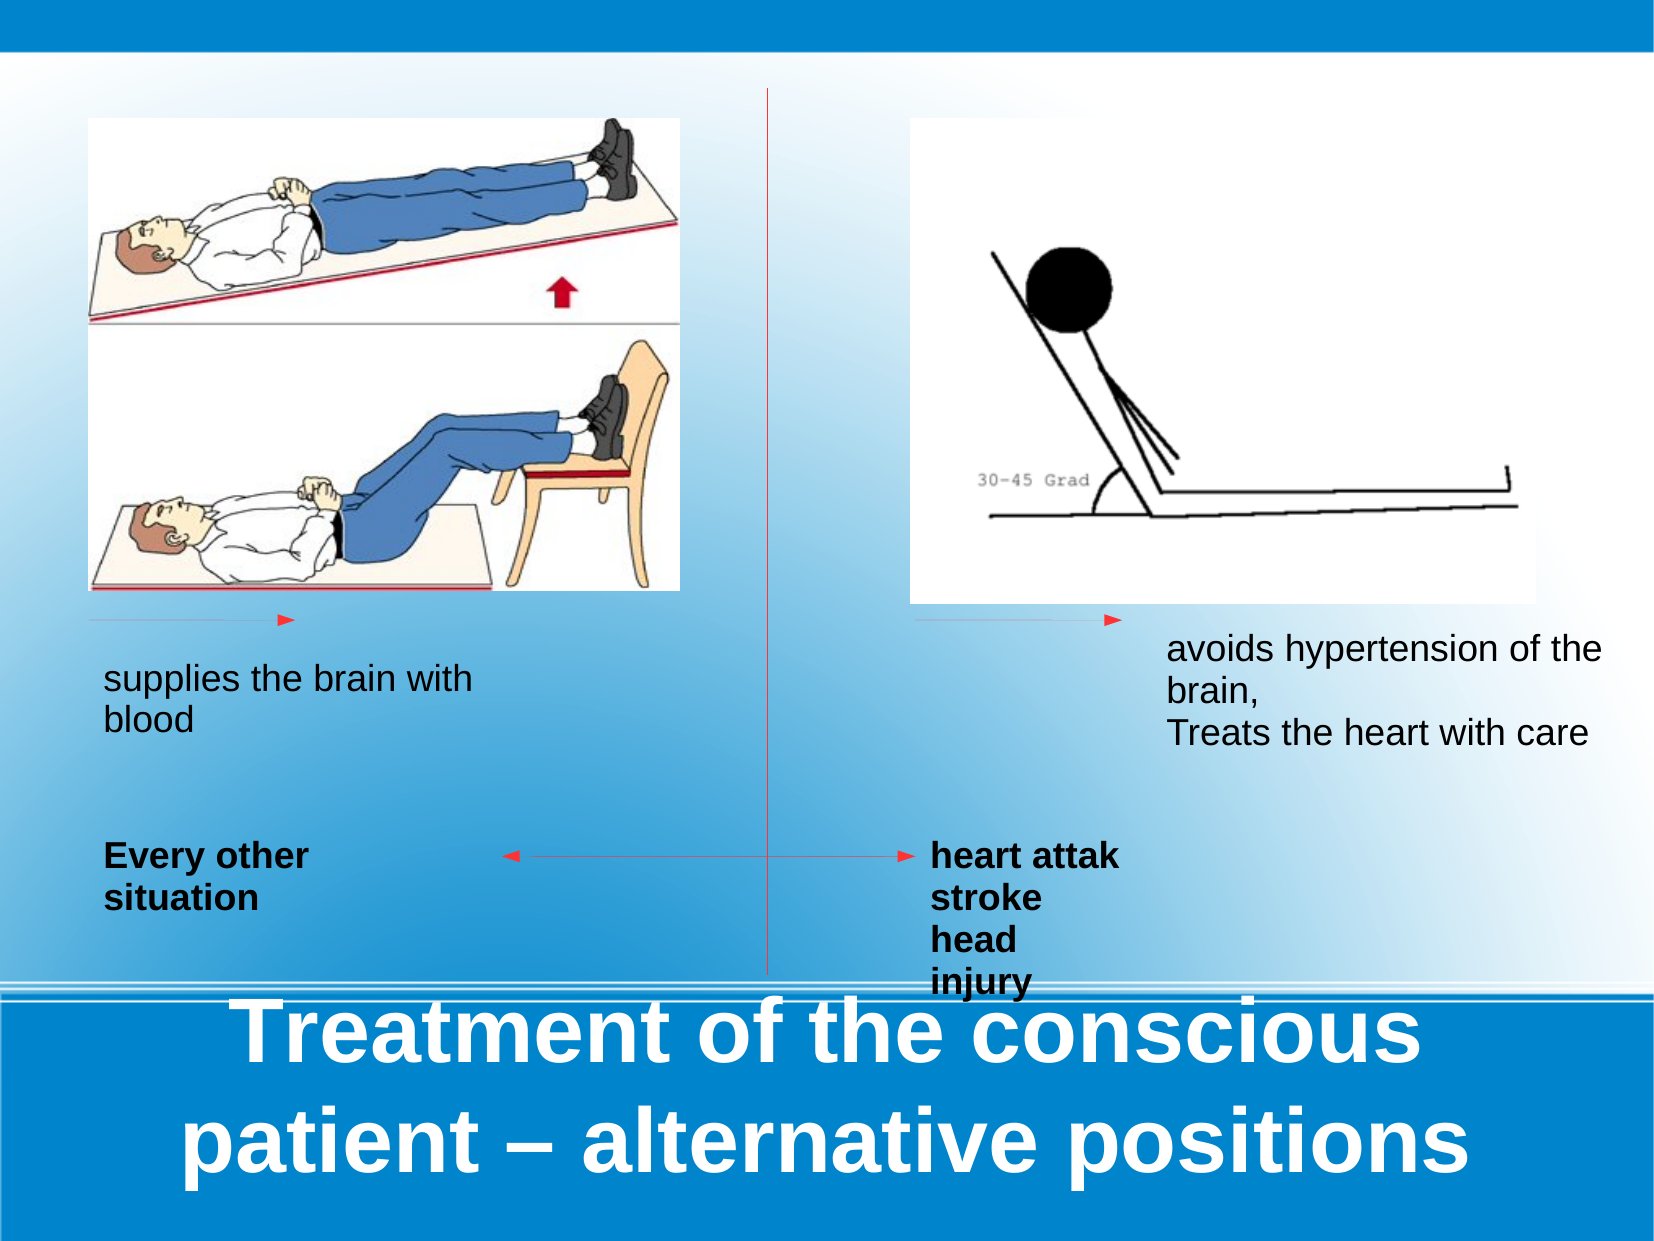

avoids hypertension of the brain,
Treats the heart with care
supplies the brain with blood
Every other situation
heart attak
stroke
head injury
# Treatment of the conscious patient – alternative positions